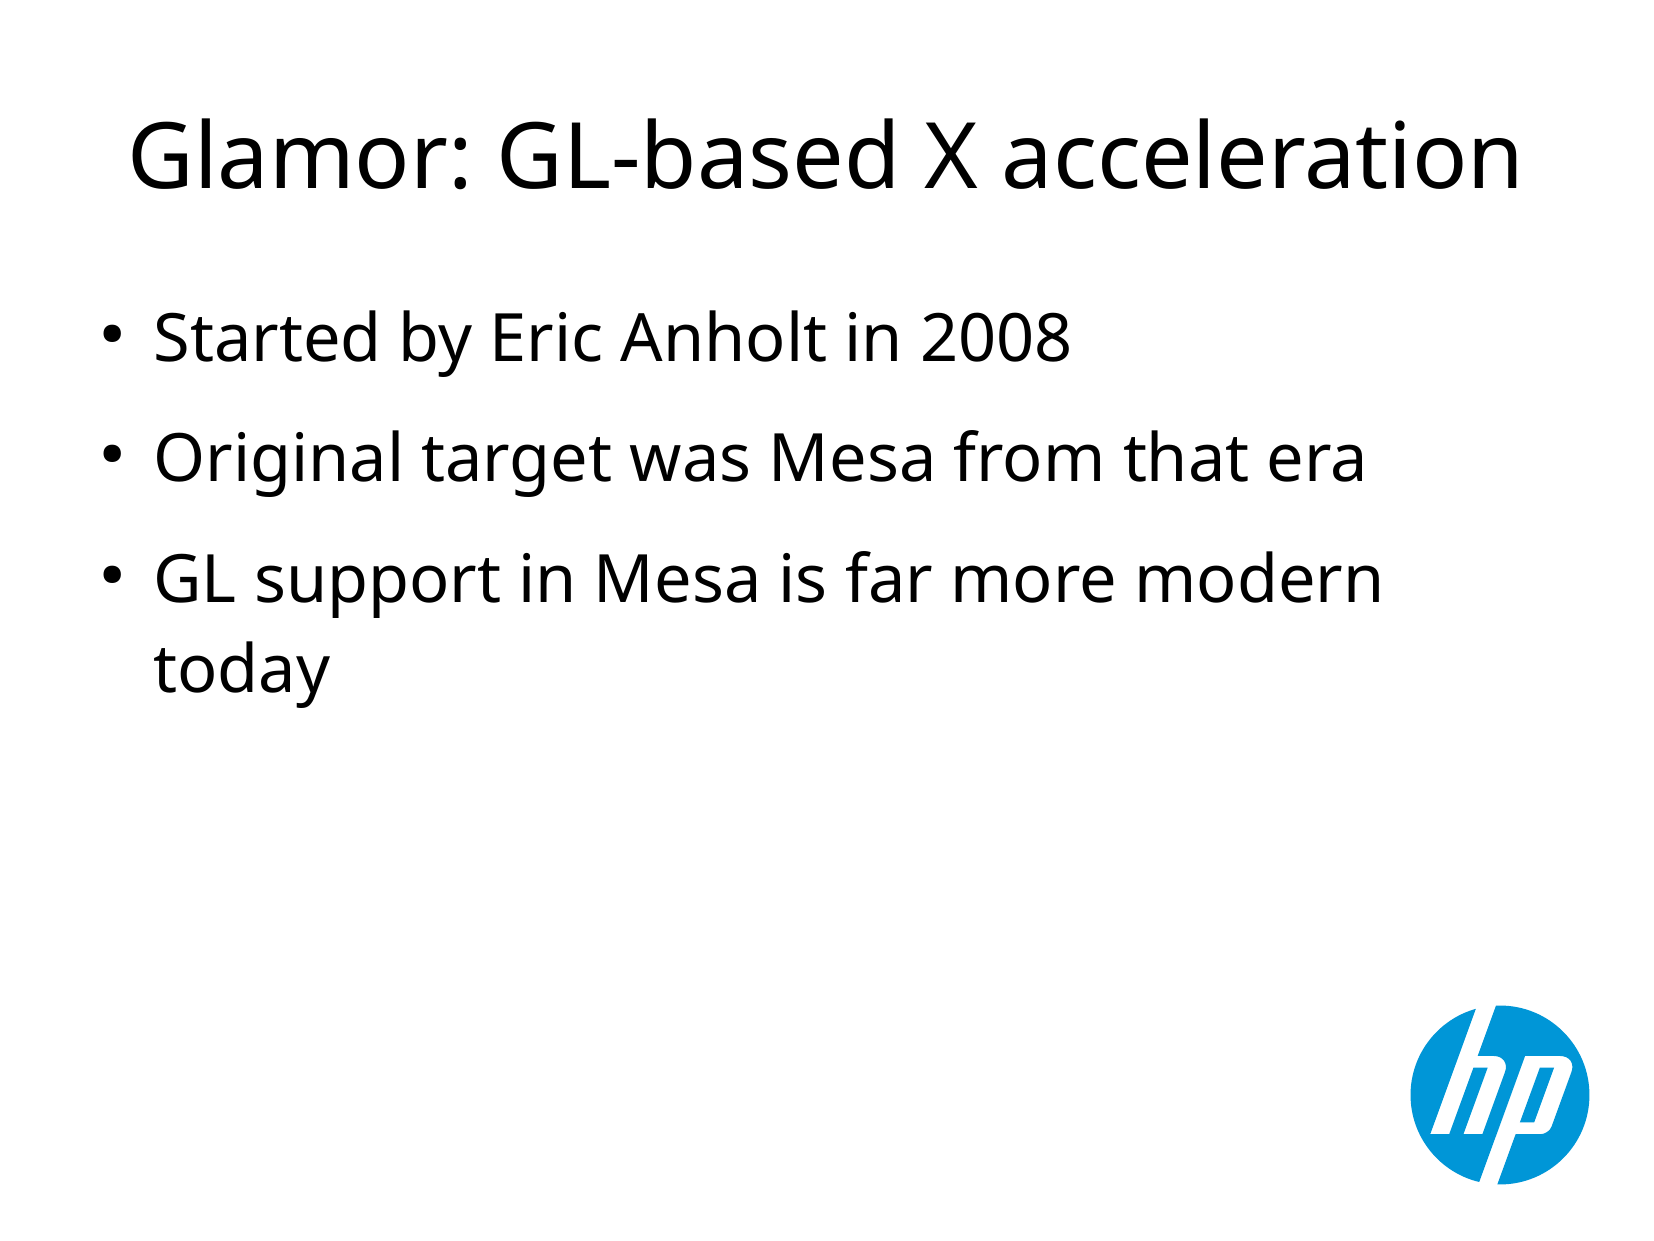

# Glamor: GL-based X acceleration
Started by Eric Anholt in 2008
Original target was Mesa from that era
GL support in Mesa is far more modern today